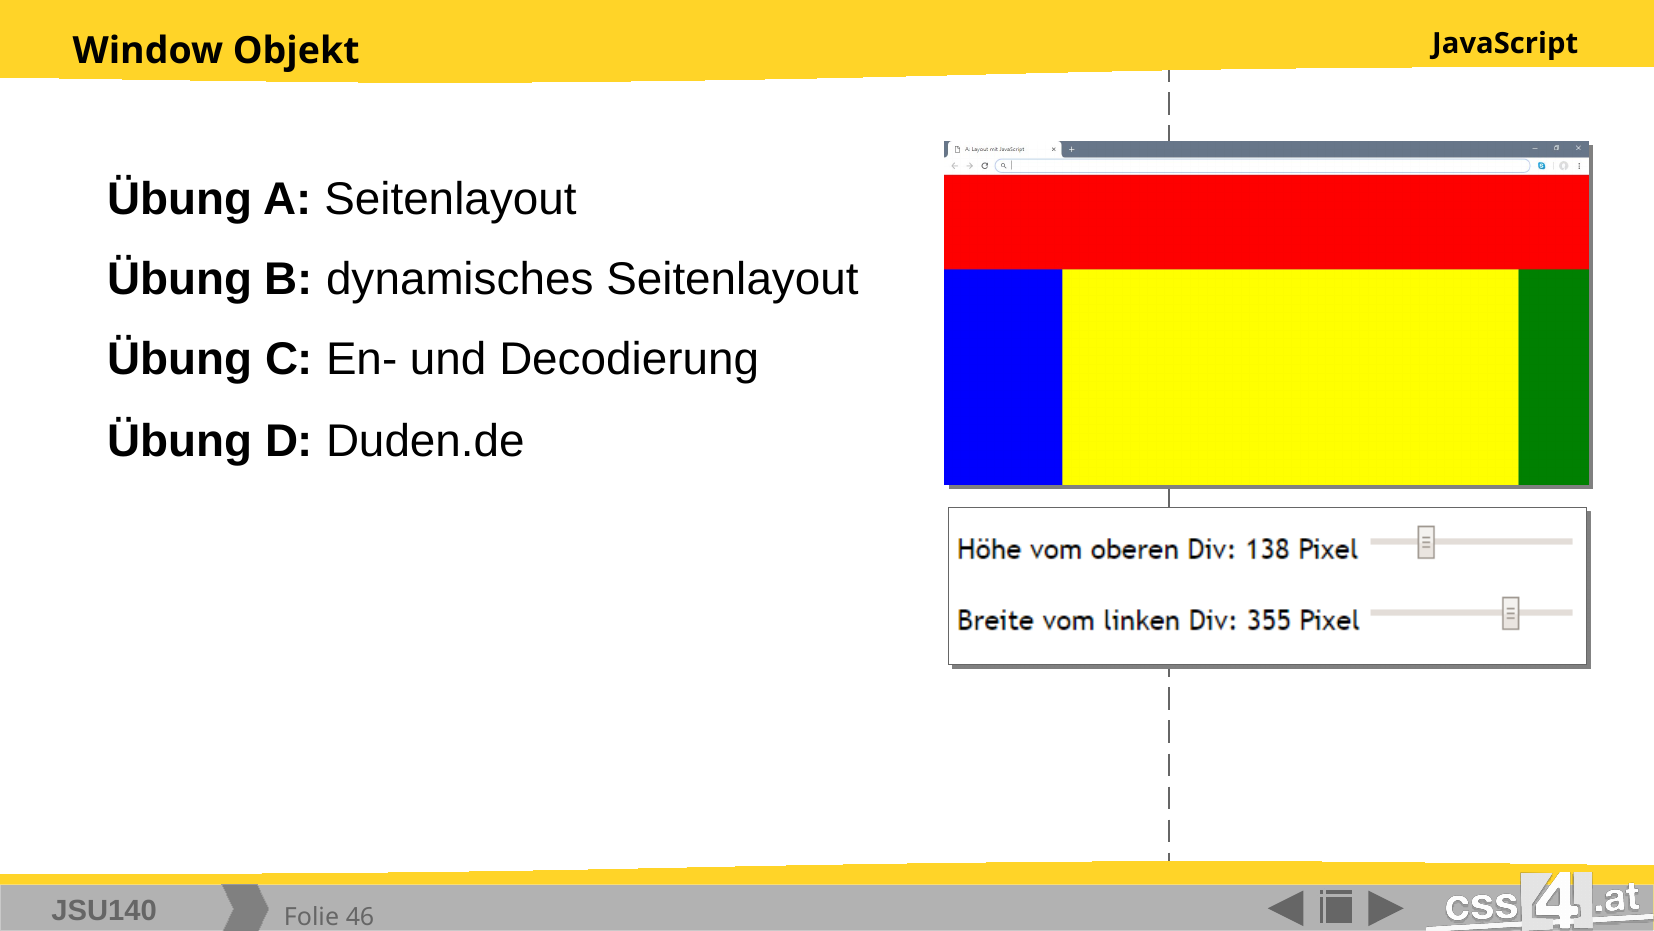

JavaScript
Window Objekt
Übung A: Seitenlayout
Übung B: dynamisches Seitenlayout
Übung C: En- und Decodierung
Übung D: Duden.de
JSU140
Folie